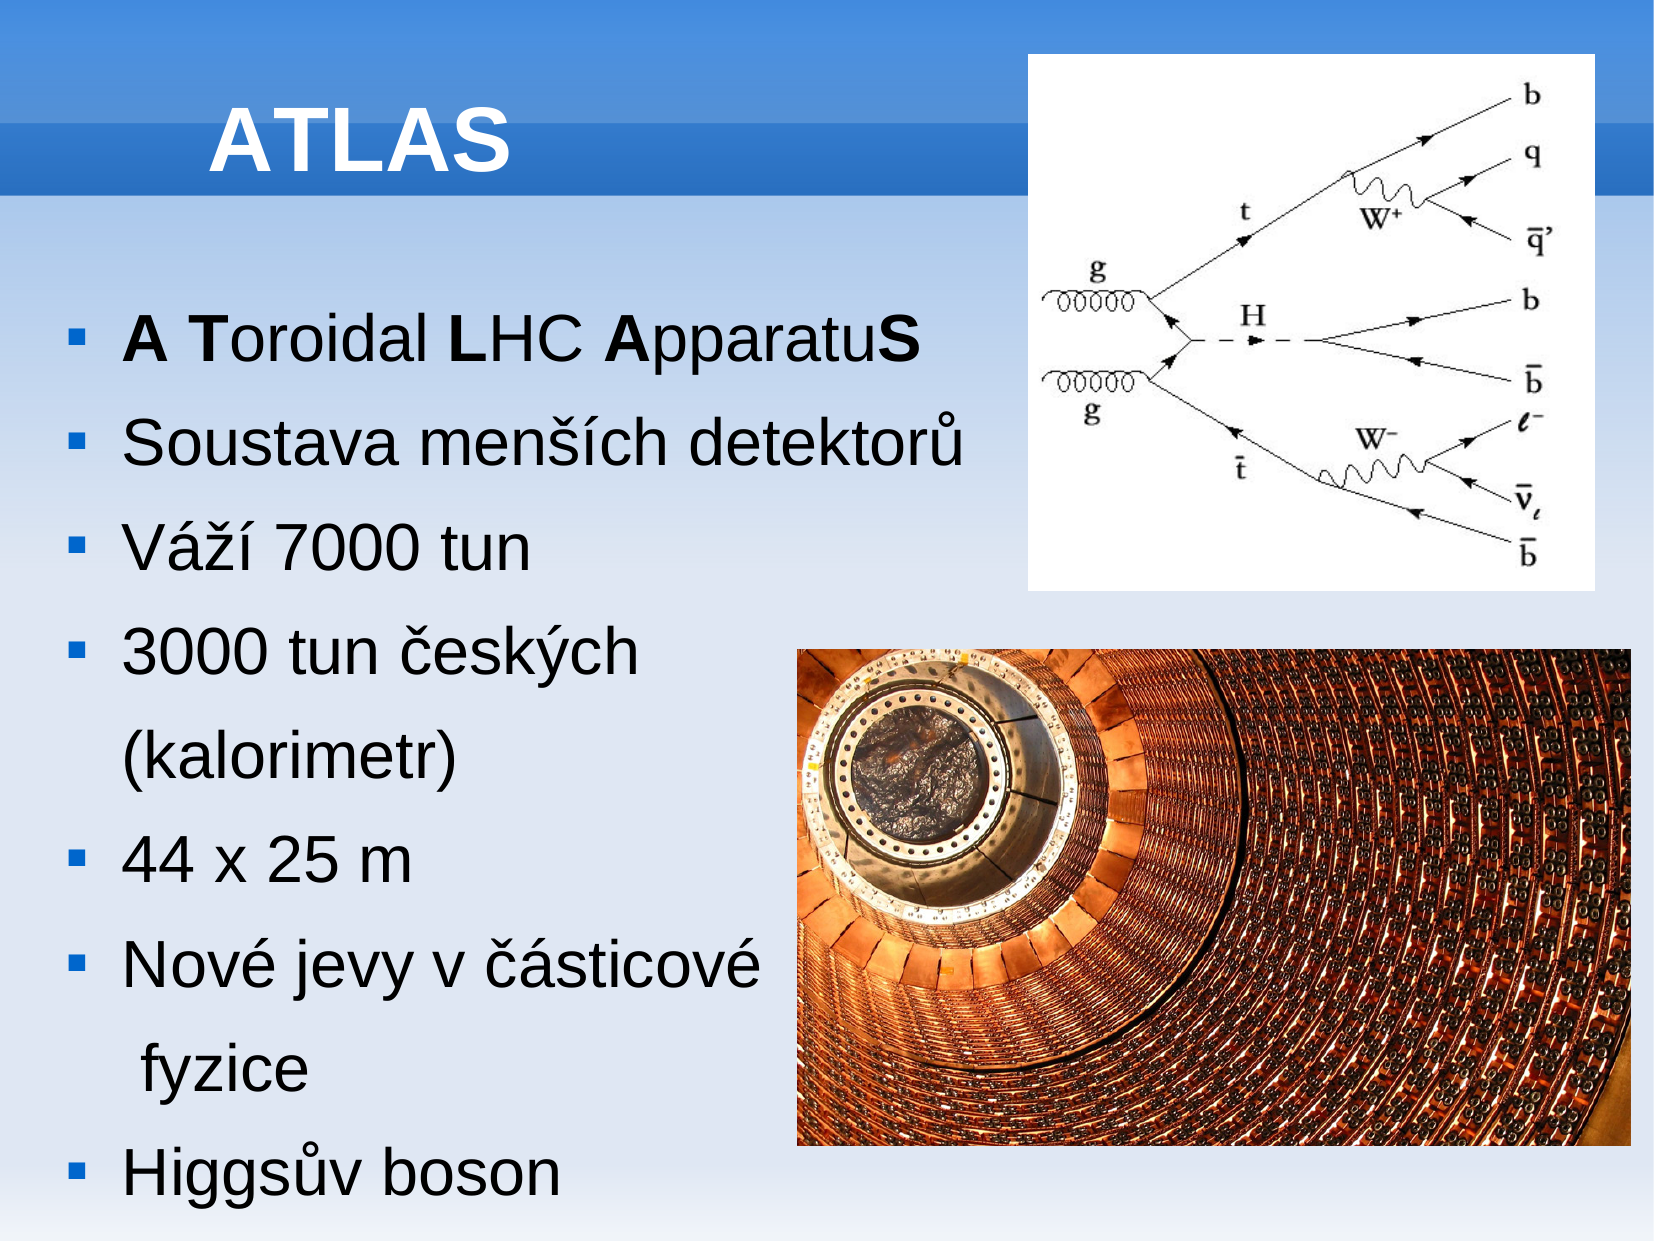

# ATLAS
A Toroidal LHC ApparatuS
Soustava menších detektorů
Váží 7000 tun
3000 tun českých
(kalorimetr)
44 x 25 m
Nové jevy v částicové
 fyzice
Higgsův boson